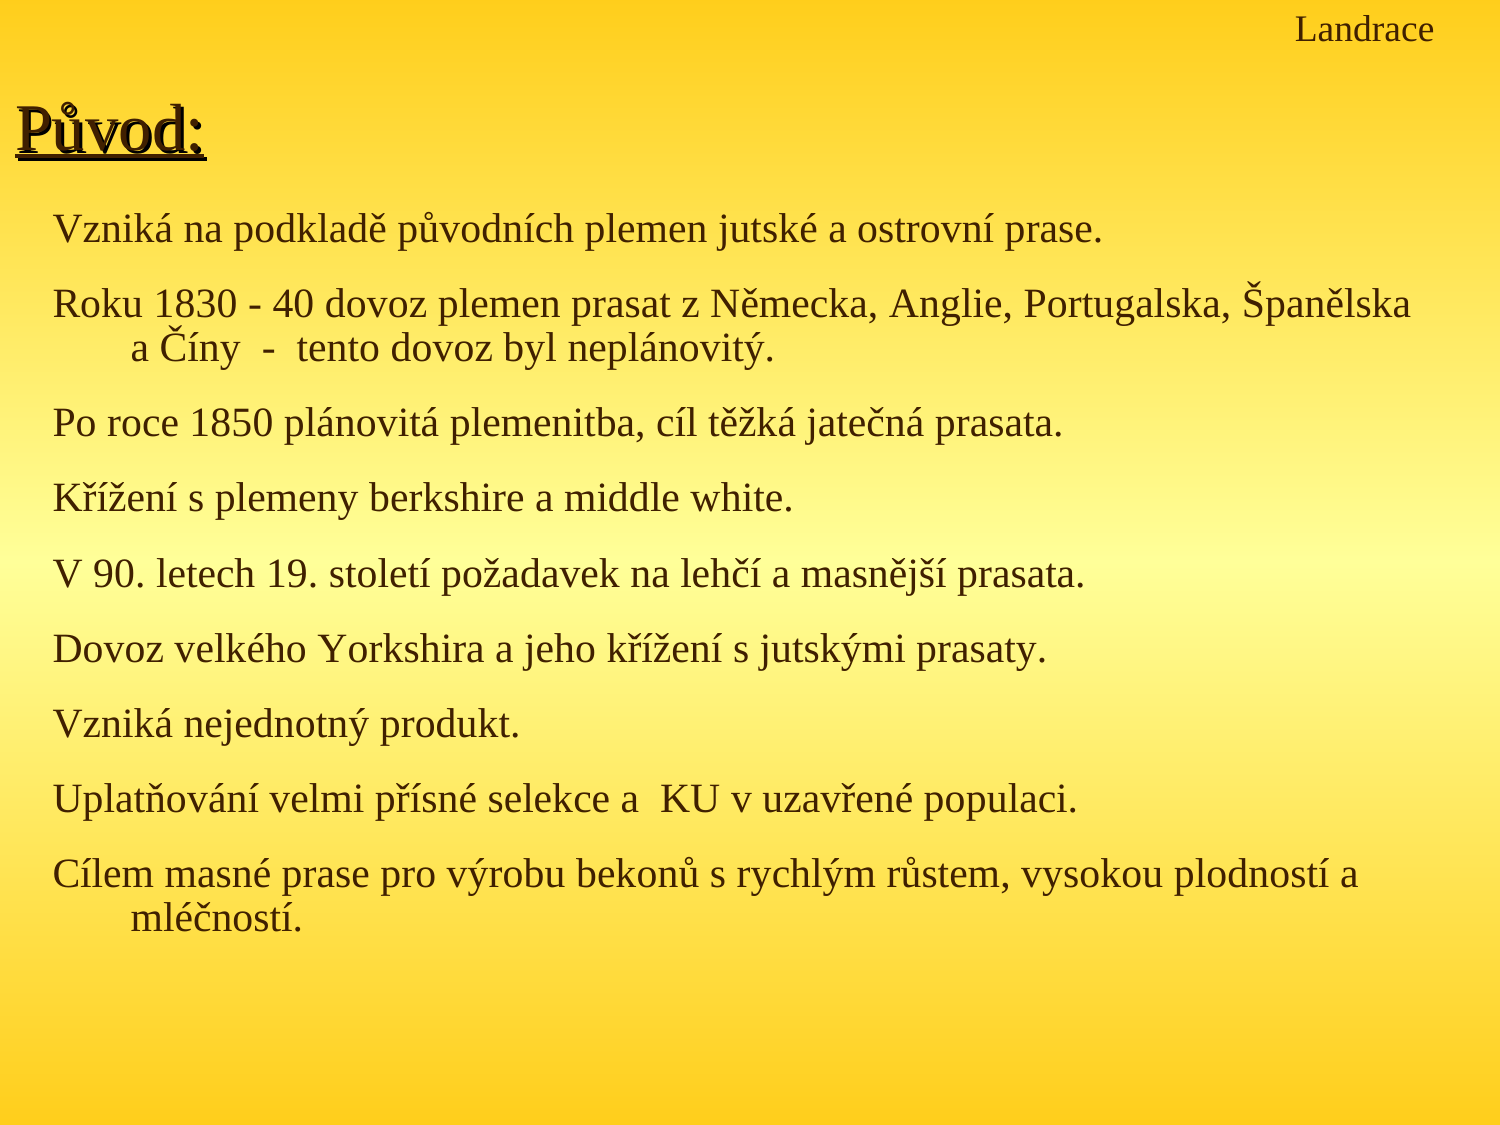

Landrace
Původ:
Vzniká na podkladě původních plemen jutské a ostrovní prase.
Roku 1830 - 40 dovoz plemen prasat z Německa, Anglie, Portugalska, Španělska a Číny - tento dovoz byl neplánovitý.
Po roce 1850 plánovitá plemenitba, cíl těžká jatečná prasata.
Křížení s plemeny berkshire a middle white.
V 90. letech 19. století požadavek na lehčí a masnější prasata.
Dovoz velkého Yorkshira a jeho křížení s jutskými prasaty.
Vzniká nejednotný produkt.
Uplatňování velmi přísné selekce a KU v uzavřené populaci.
Cílem masné prase pro výrobu bekonů s rychlým růstem, vysokou plodností a mléčností.